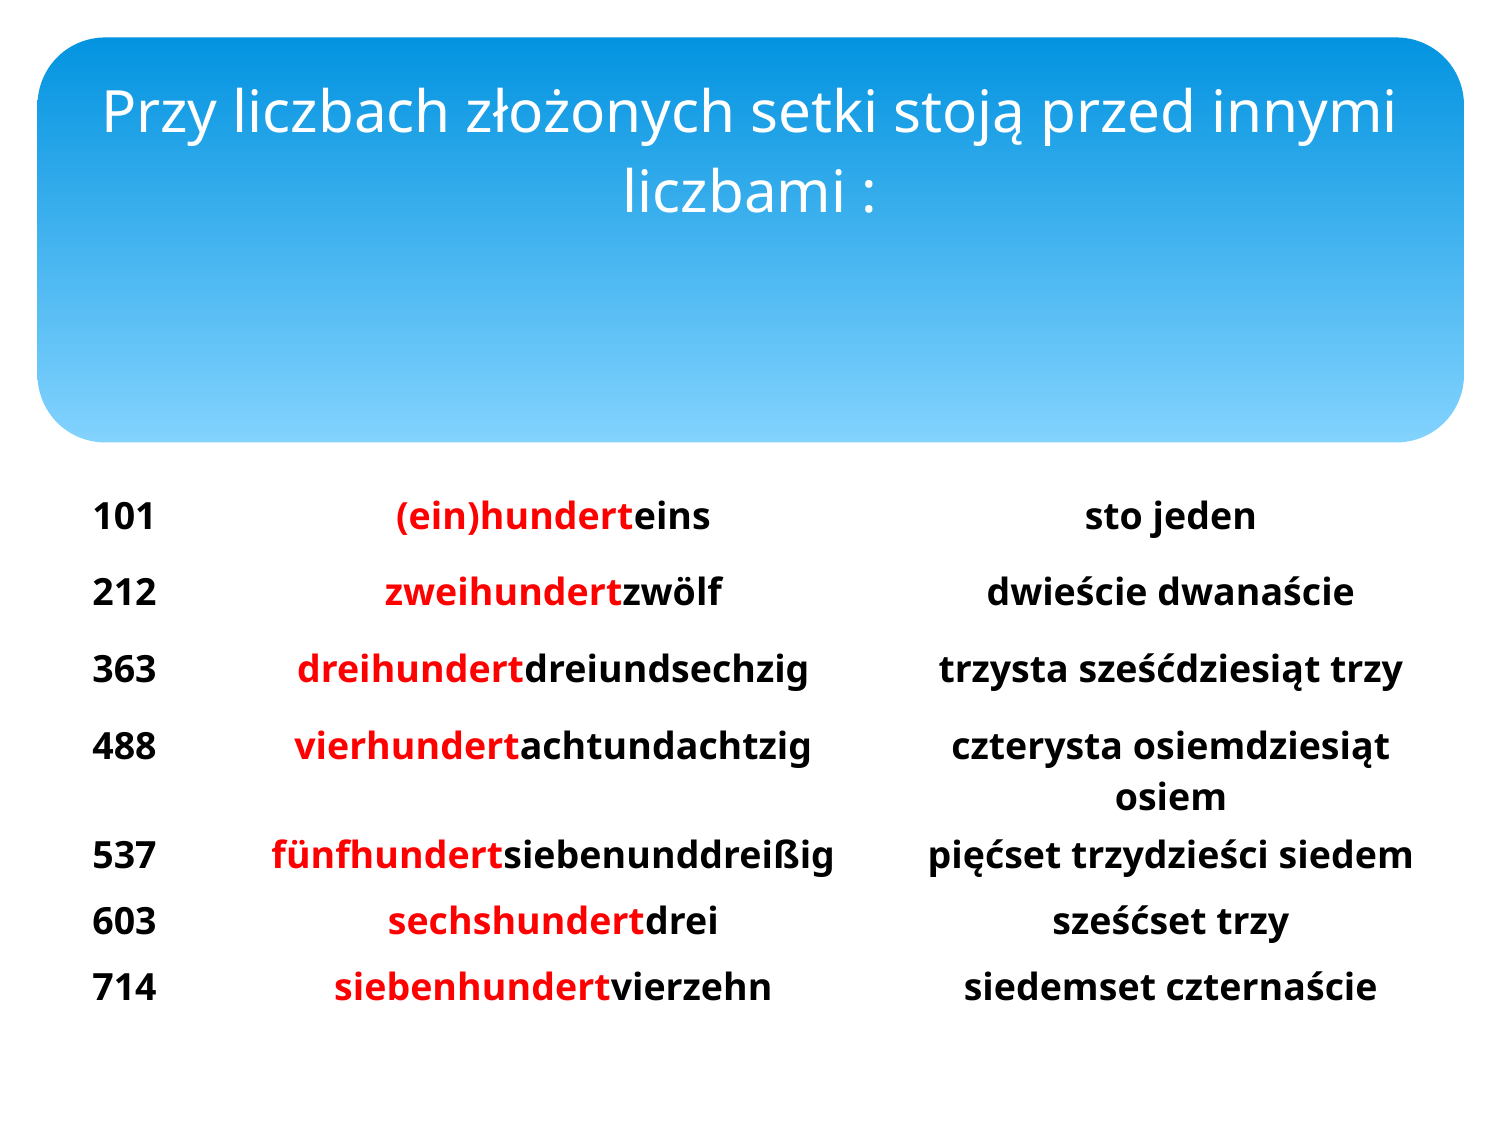

# Przy liczbach złożonych setki stoją przed innymi liczbami :
| | | |
| --- | --- | --- |
| 101 | (ein)hunderteins | sto jeden |
| 212 | zweihundertzwölf | dwieście dwanaście |
| 363 | dreihundertdreiundsechzig | trzysta sześćdziesiąt trzy |
| 488 | vierhundertachtundachtzig | czterysta osiemdziesiąt osiem |
| 537 | fünfhundertsiebenunddreißig | pięćset trzydzieści siedem |
| 603 | sechshundertdrei | sześćset trzy |
| 714 | siebenhundertvierzehn | siedemset czternaście |